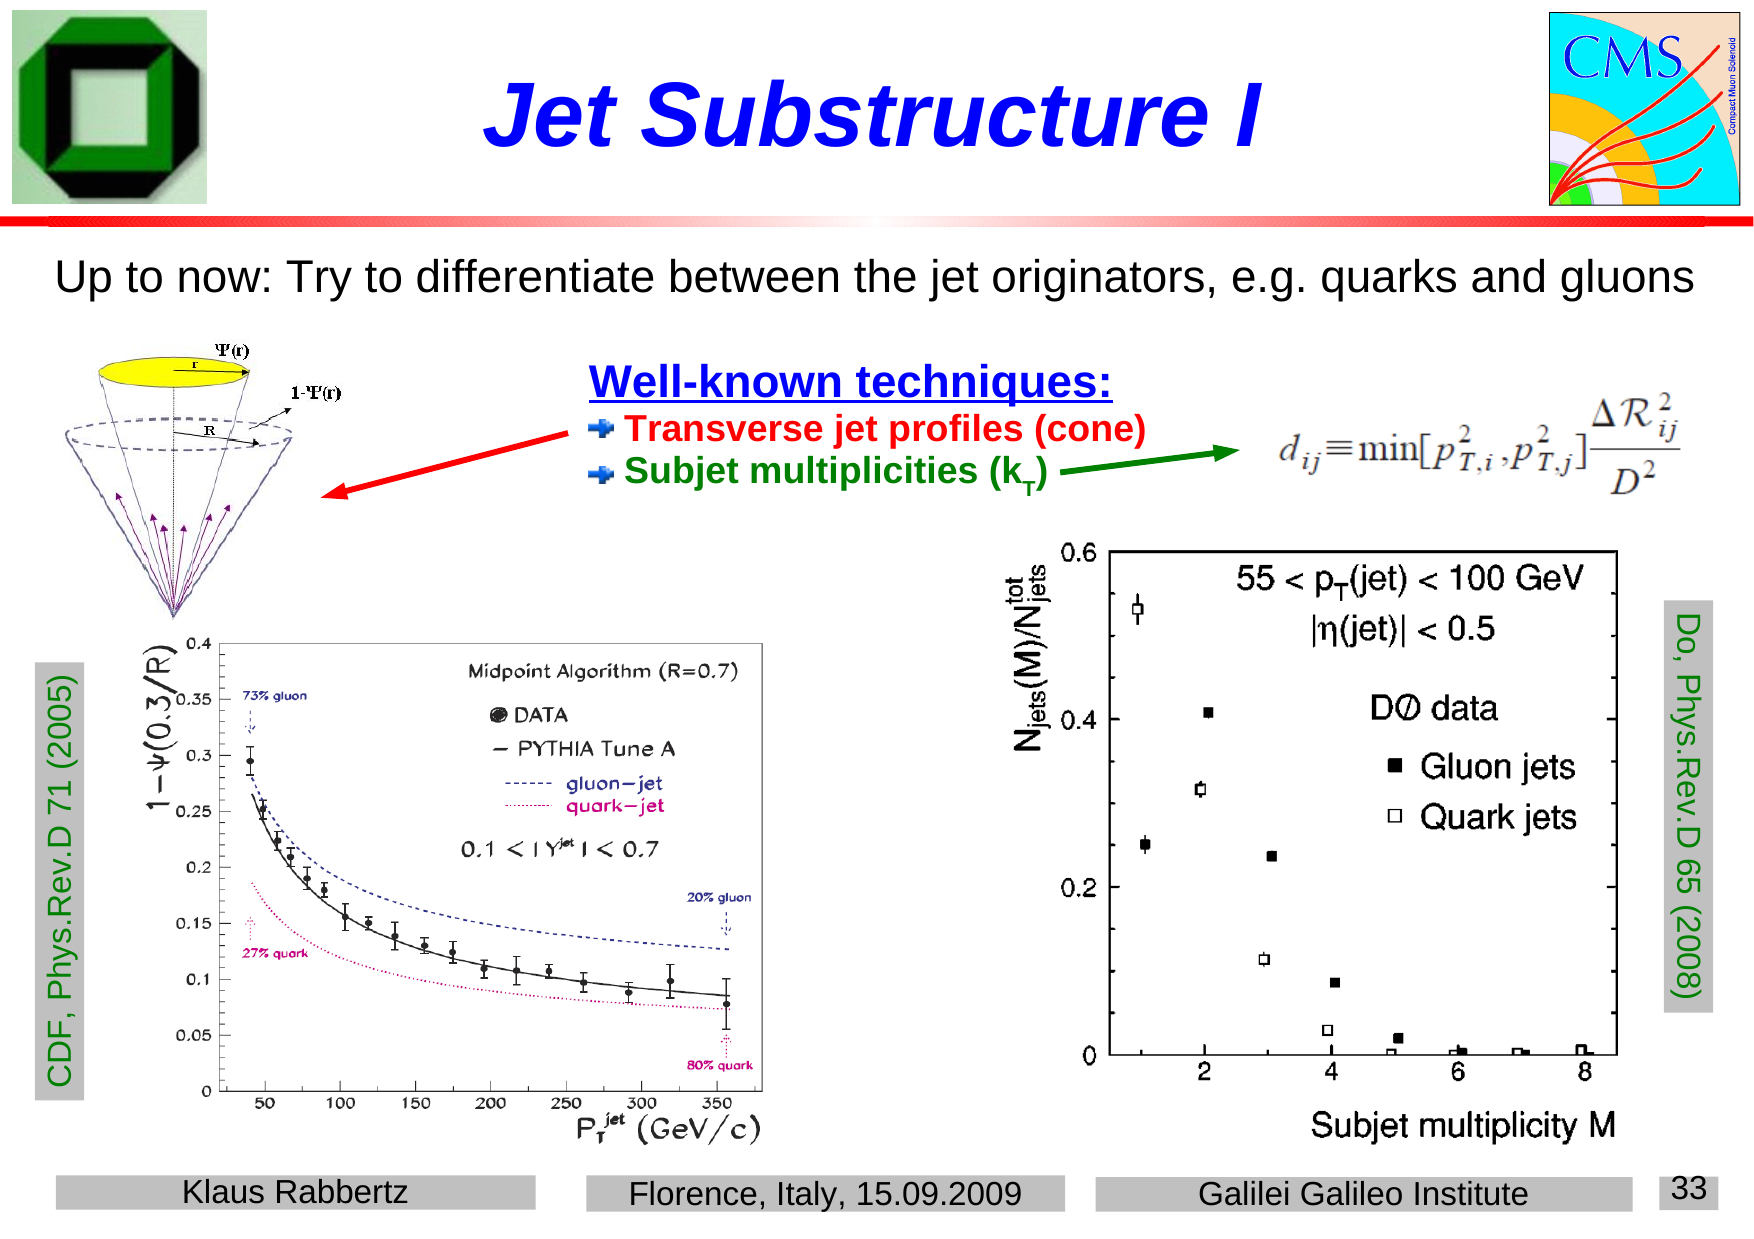

# Jet Substructure I
Up to now: Try to differentiate between the jet originators, e.g. quarks and gluons
Well-known techniques:
 Transverse jet profiles (cone)
 Subjet multiplicities (kT)
Do, Phys.Rev.D 65 (2008)
CDF, Phys.Rev.D 71 (2005)